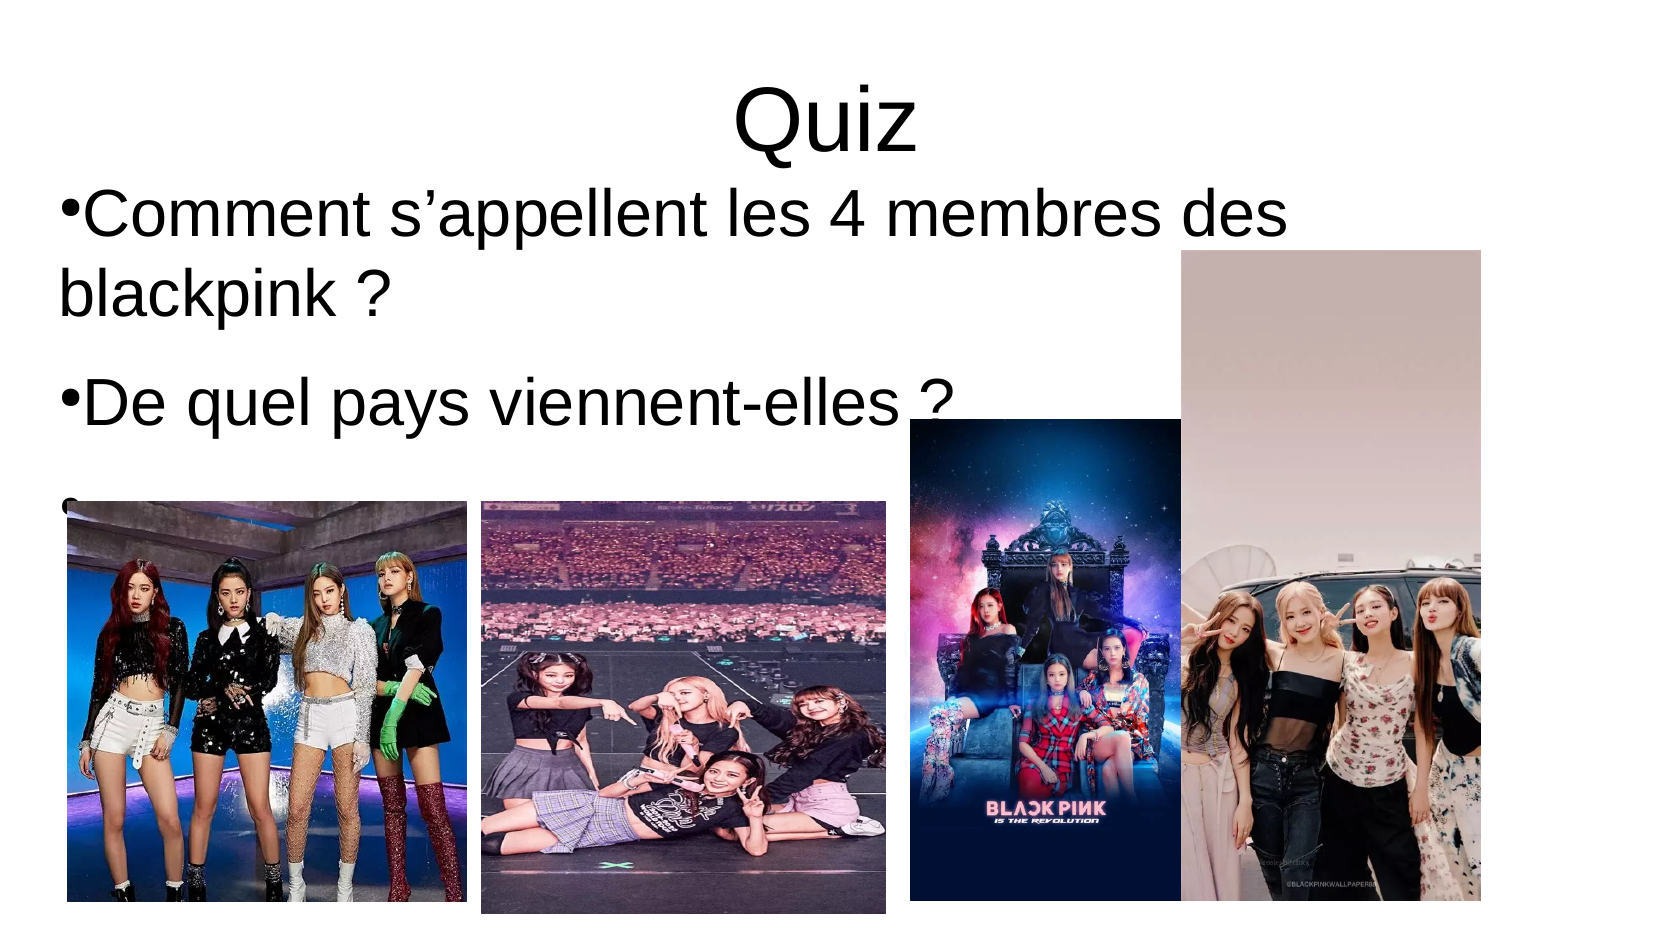

# Quiz
Comment s’appellent les 4 membres des blackpink ?
De quel pays viennent-elles ?